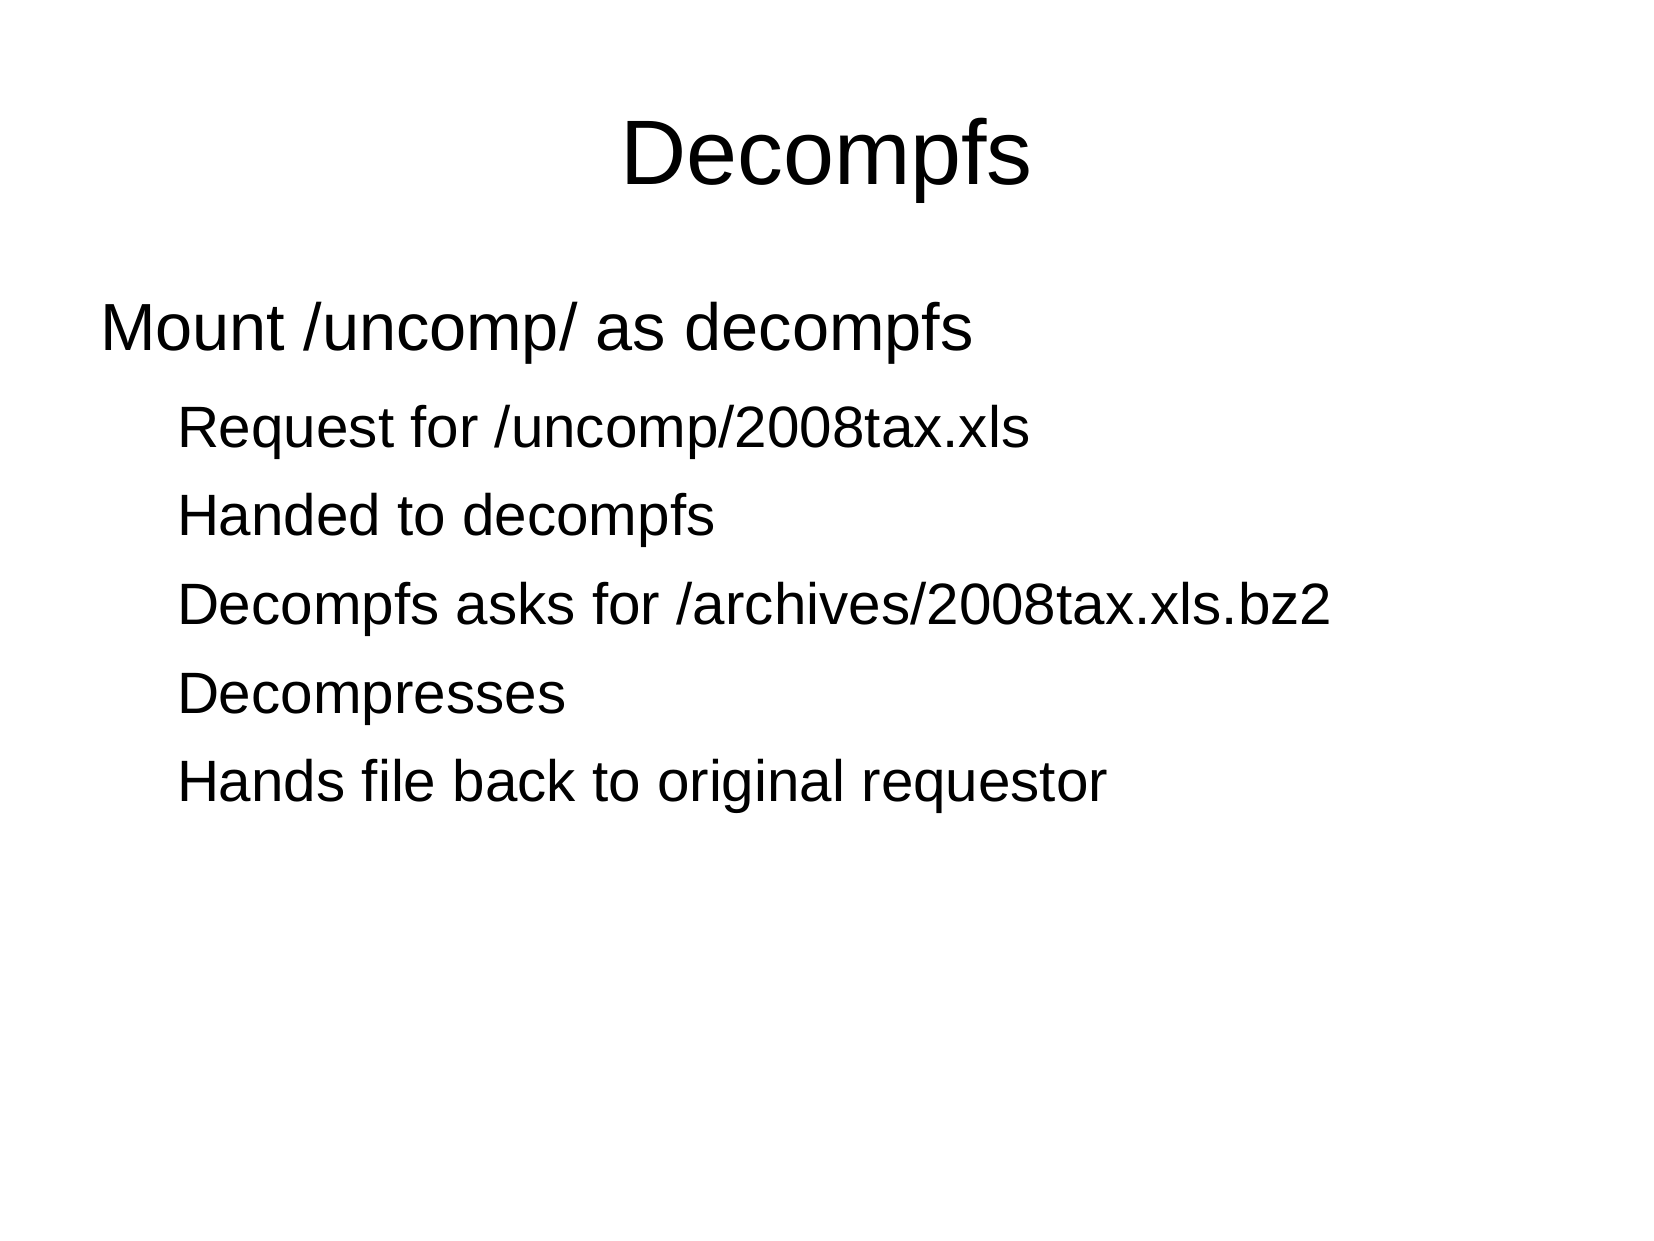

# Decompfs
Mount /uncomp/ as decompfs
Request for /uncomp/2008tax.xls
Handed to decompfs
Decompfs asks for /archives/2008tax.xls.bz2
Decompresses
Hands file back to original requestor